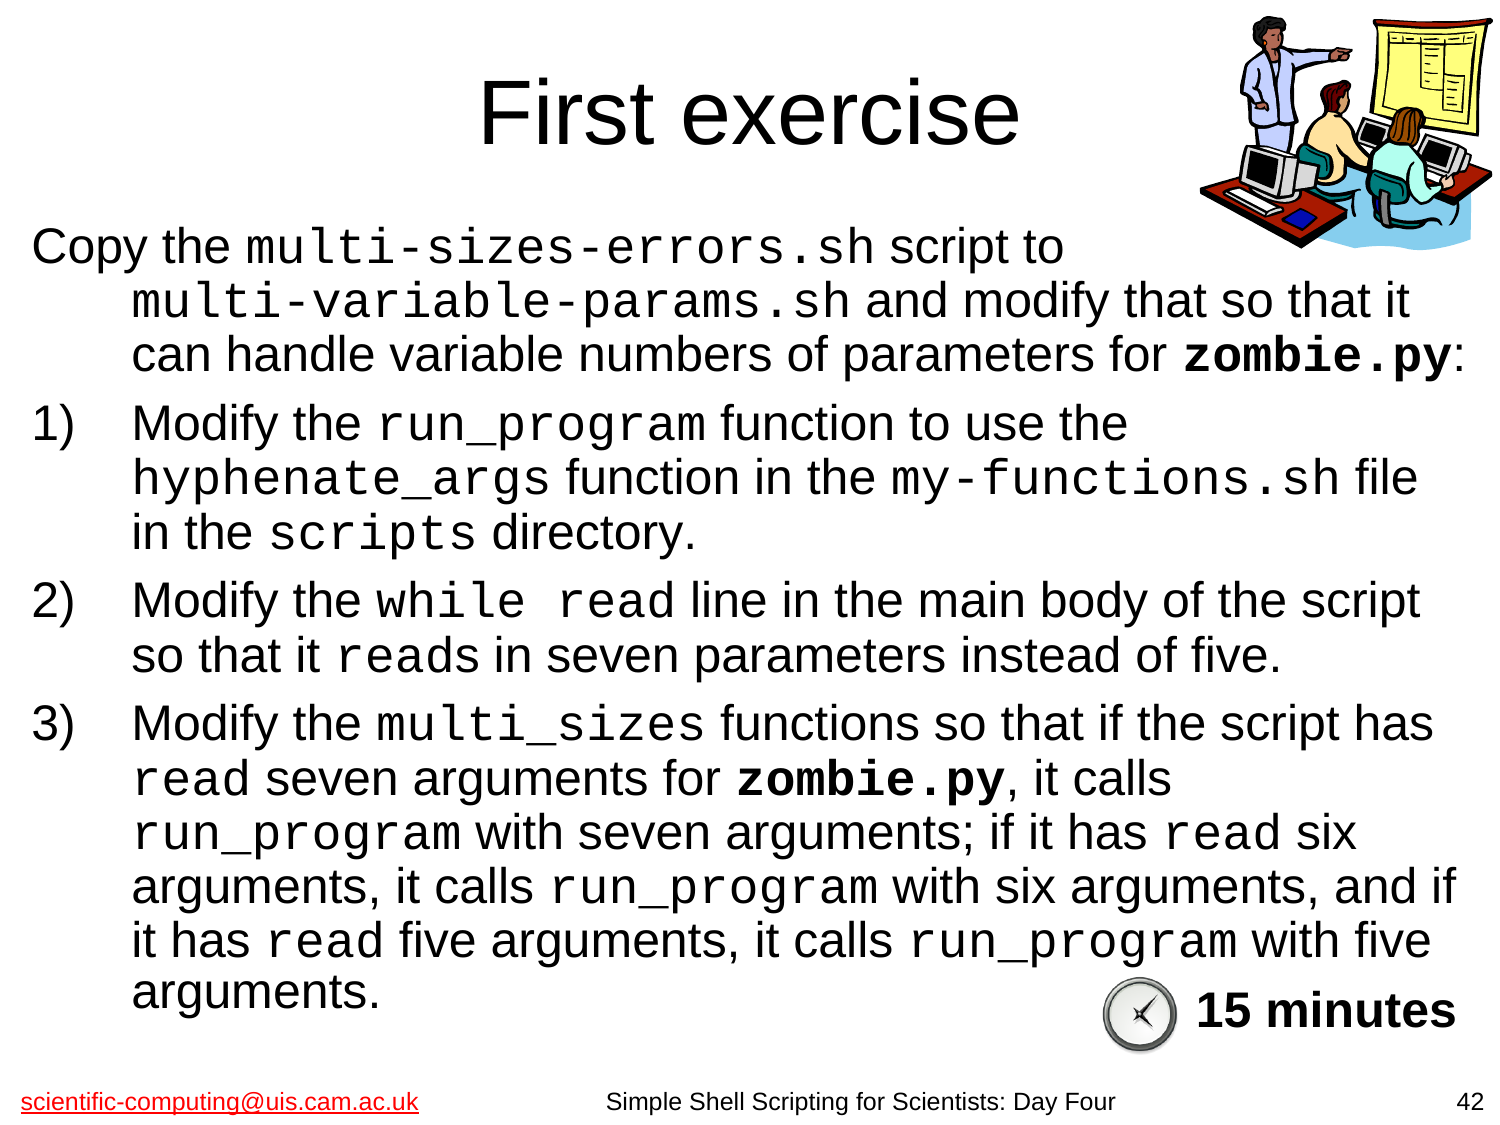

# First exercise
Copy the multi-sizes-errors.sh script to multi-variable-params.sh and modify that so that it can handle variable numbers of parameters for zombie.py:
Modify the run_program function to use the hyphenate_args function in the my-functions.sh file in the scripts directory.
Modify the while read line in the main body of the script so that it reads in seven parameters instead of five.
Modify the multi_sizes functions so that if the script has read seven arguments for zombie.py, it calls run_program with seven arguments; if it has read six arguments, it calls run_program with six arguments, and if it has read five arguments, it calls run_program with five arguments.
15 minutes
escience-support@ucs.cam.ac.uk	Simple Shell Scripting for Scientists: Day One
42